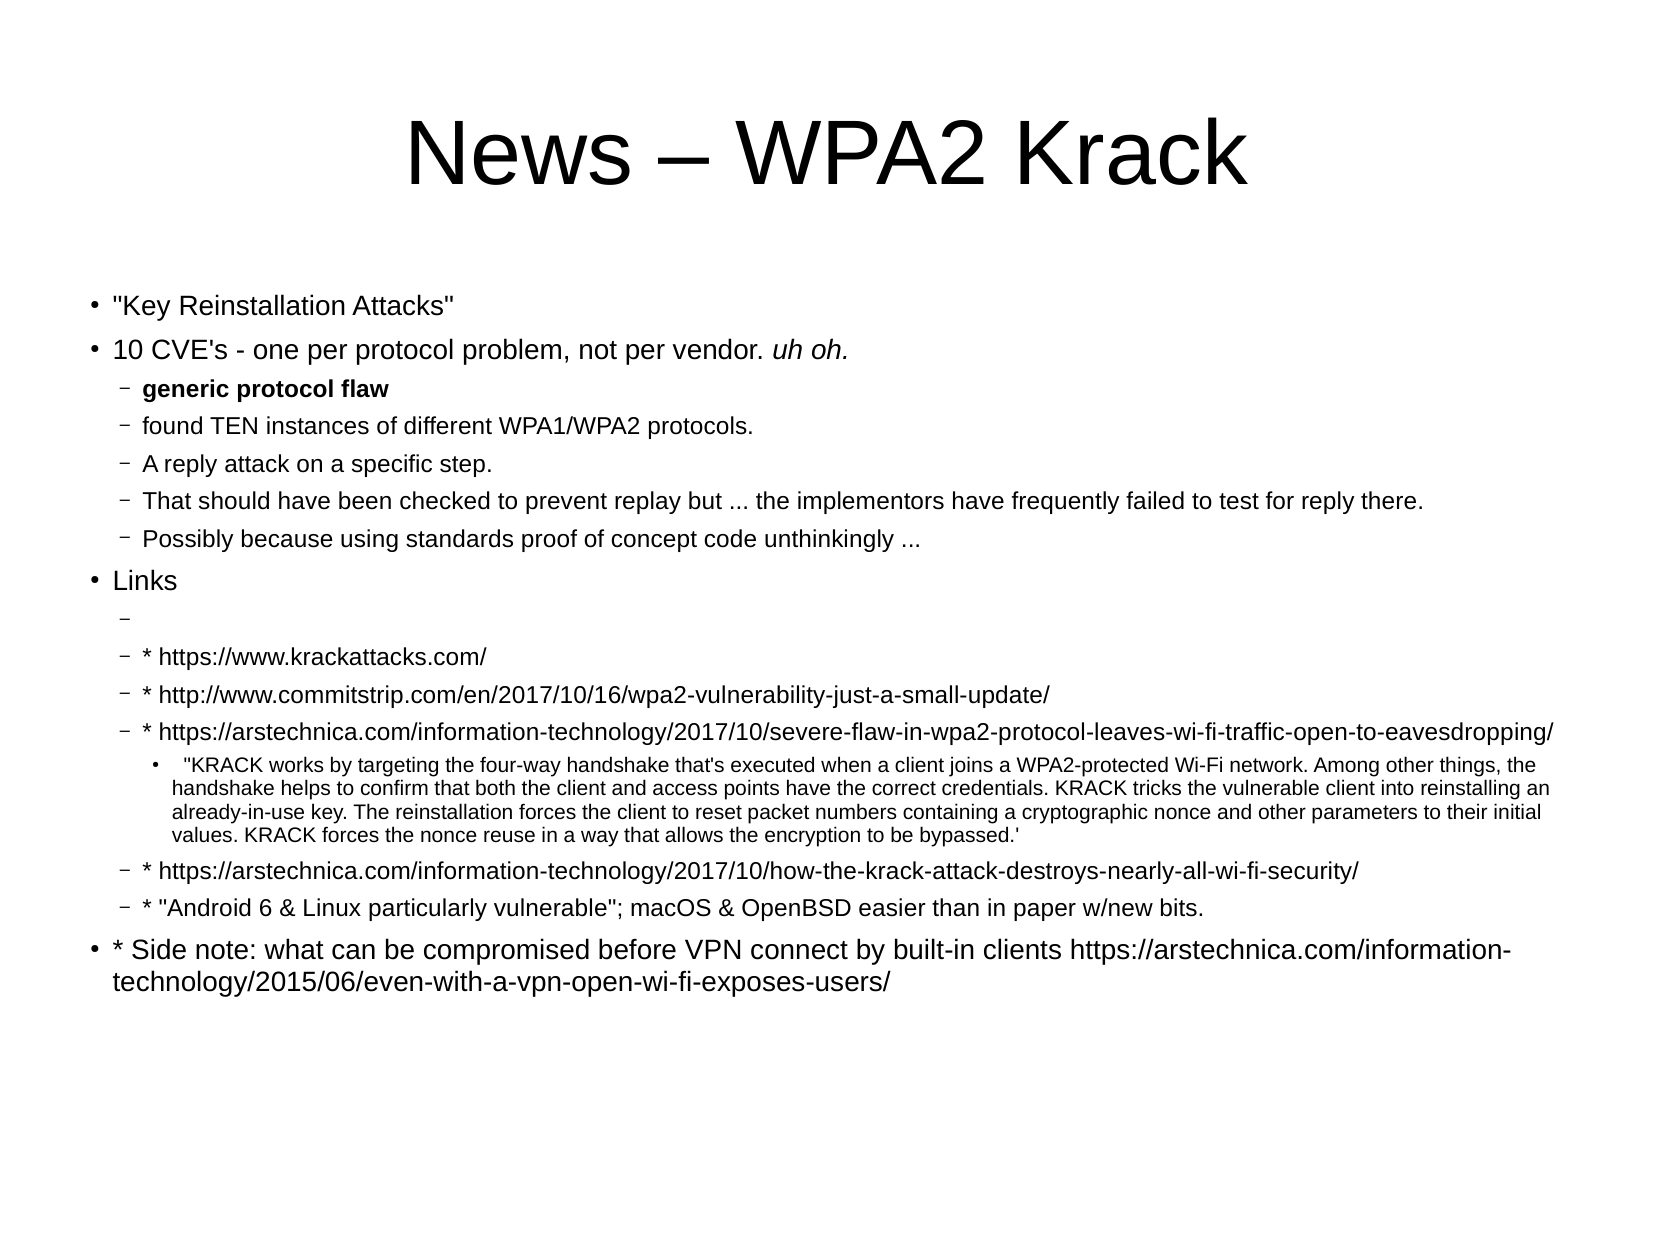

# News – WPA2 Krack
"Key Reinstallation Attacks"
10 CVE's - one per protocol problem, not per vendor. uh oh.
generic protocol flaw
found TEN instances of different WPA1/WPA2 protocols.
A reply attack on a specific step.
That should have been checked to prevent replay but ... the implementors have frequently failed to test for reply there.
Possibly because using standards proof of concept code unthinkingly ...
Links
* https://www.krackattacks.com/
* http://www.commitstrip.com/en/2017/10/16/wpa2-vulnerability-just-a-small-update/
* https://arstechnica.com/information-technology/2017/10/severe-flaw-in-wpa2-protocol-leaves-wi-fi-traffic-open-to-eavesdropping/
 "KRACK works by targeting the four-way handshake that's executed when a client joins a WPA2-protected Wi-Fi network. Among other things, the handshake helps to confirm that both the client and access points have the correct credentials. KRACK tricks the vulnerable client into reinstalling an already-in-use key. The reinstallation forces the client to reset packet numbers containing a cryptographic nonce and other parameters to their initial values. KRACK forces the nonce reuse in a way that allows the encryption to be bypassed.'
* https://arstechnica.com/information-technology/2017/10/how-the-krack-attack-destroys-nearly-all-wi-fi-security/
* "Android 6 & Linux particularly vulnerable"; macOS & OpenBSD easier than in paper w/new bits.
* Side note: what can be compromised before VPN connect by built-in clients https://arstechnica.com/information-technology/2015/06/even-with-a-vpn-open-wi-fi-exposes-users/